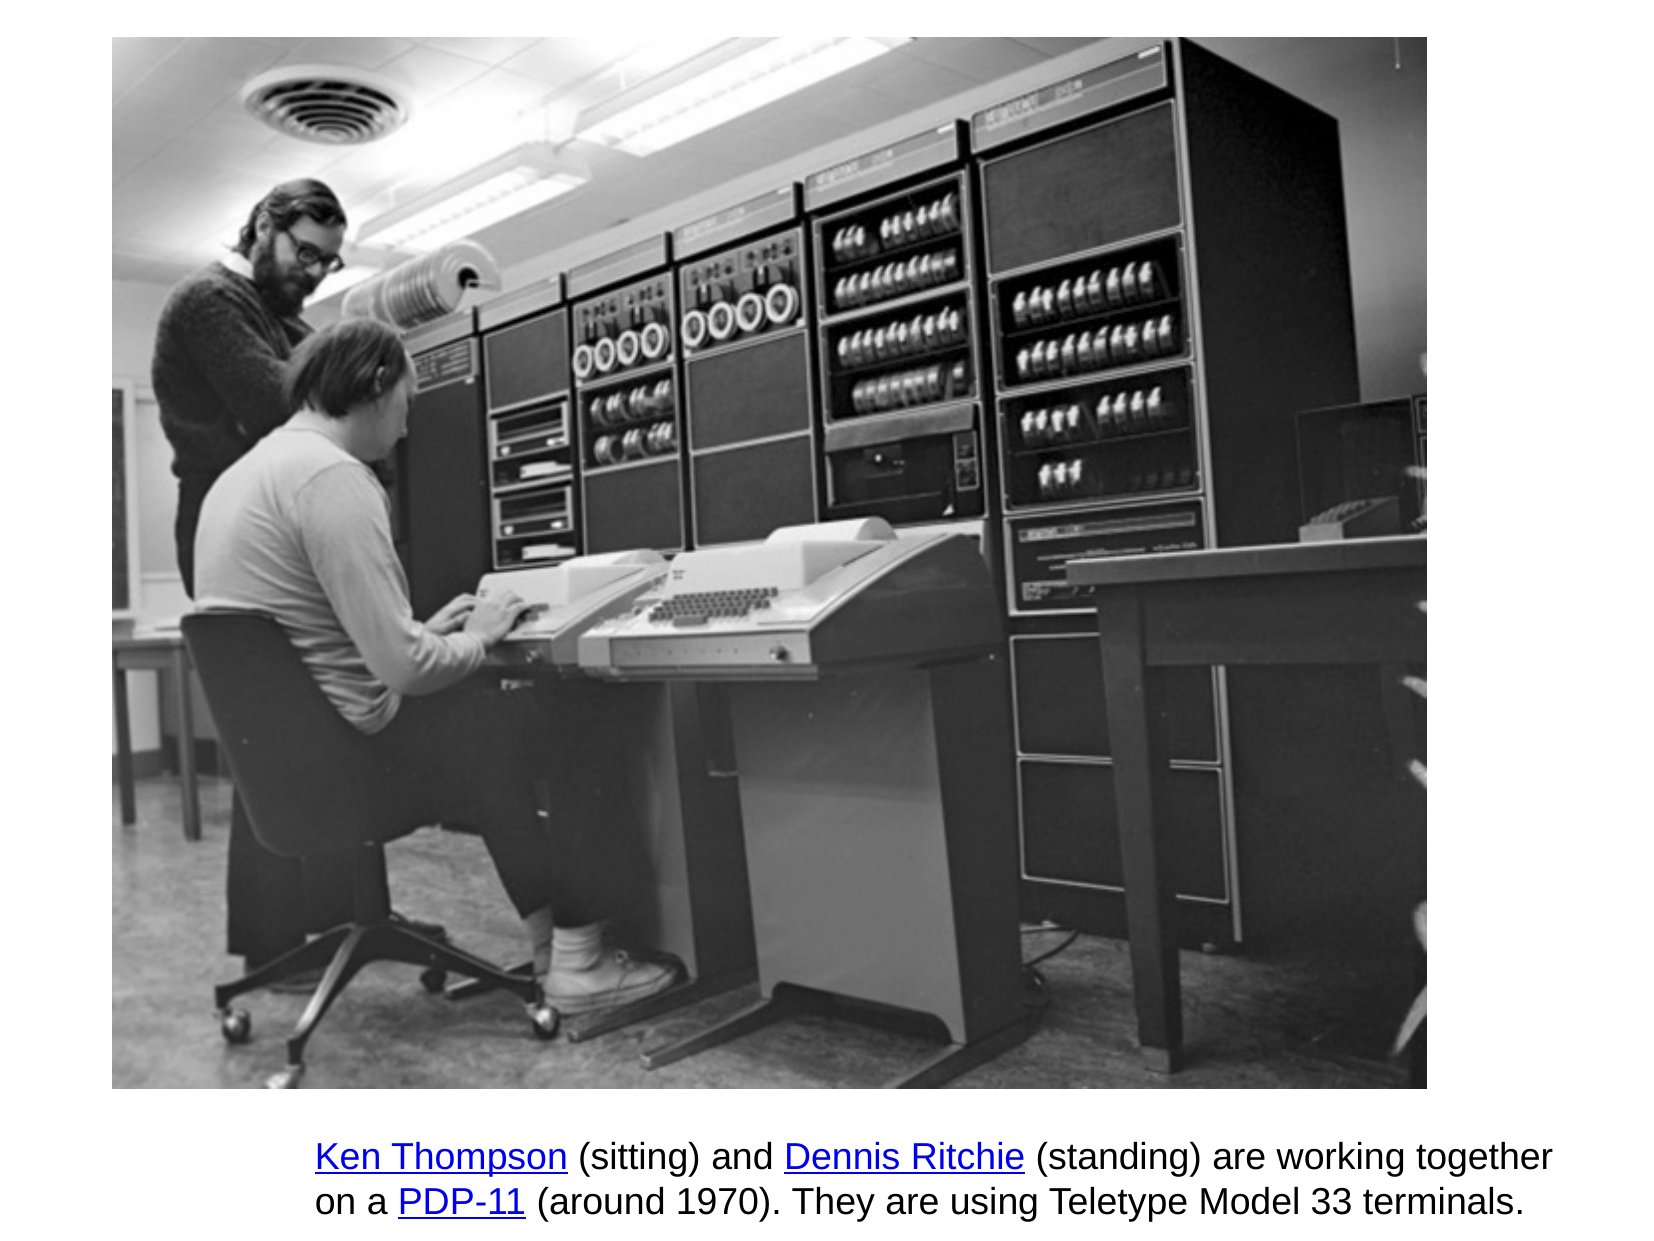

#
Ken Thompson (sitting) and Dennis Ritchie (standing) are working together on a PDP-11 (around 1970). They are using Teletype Model 33 terminals.